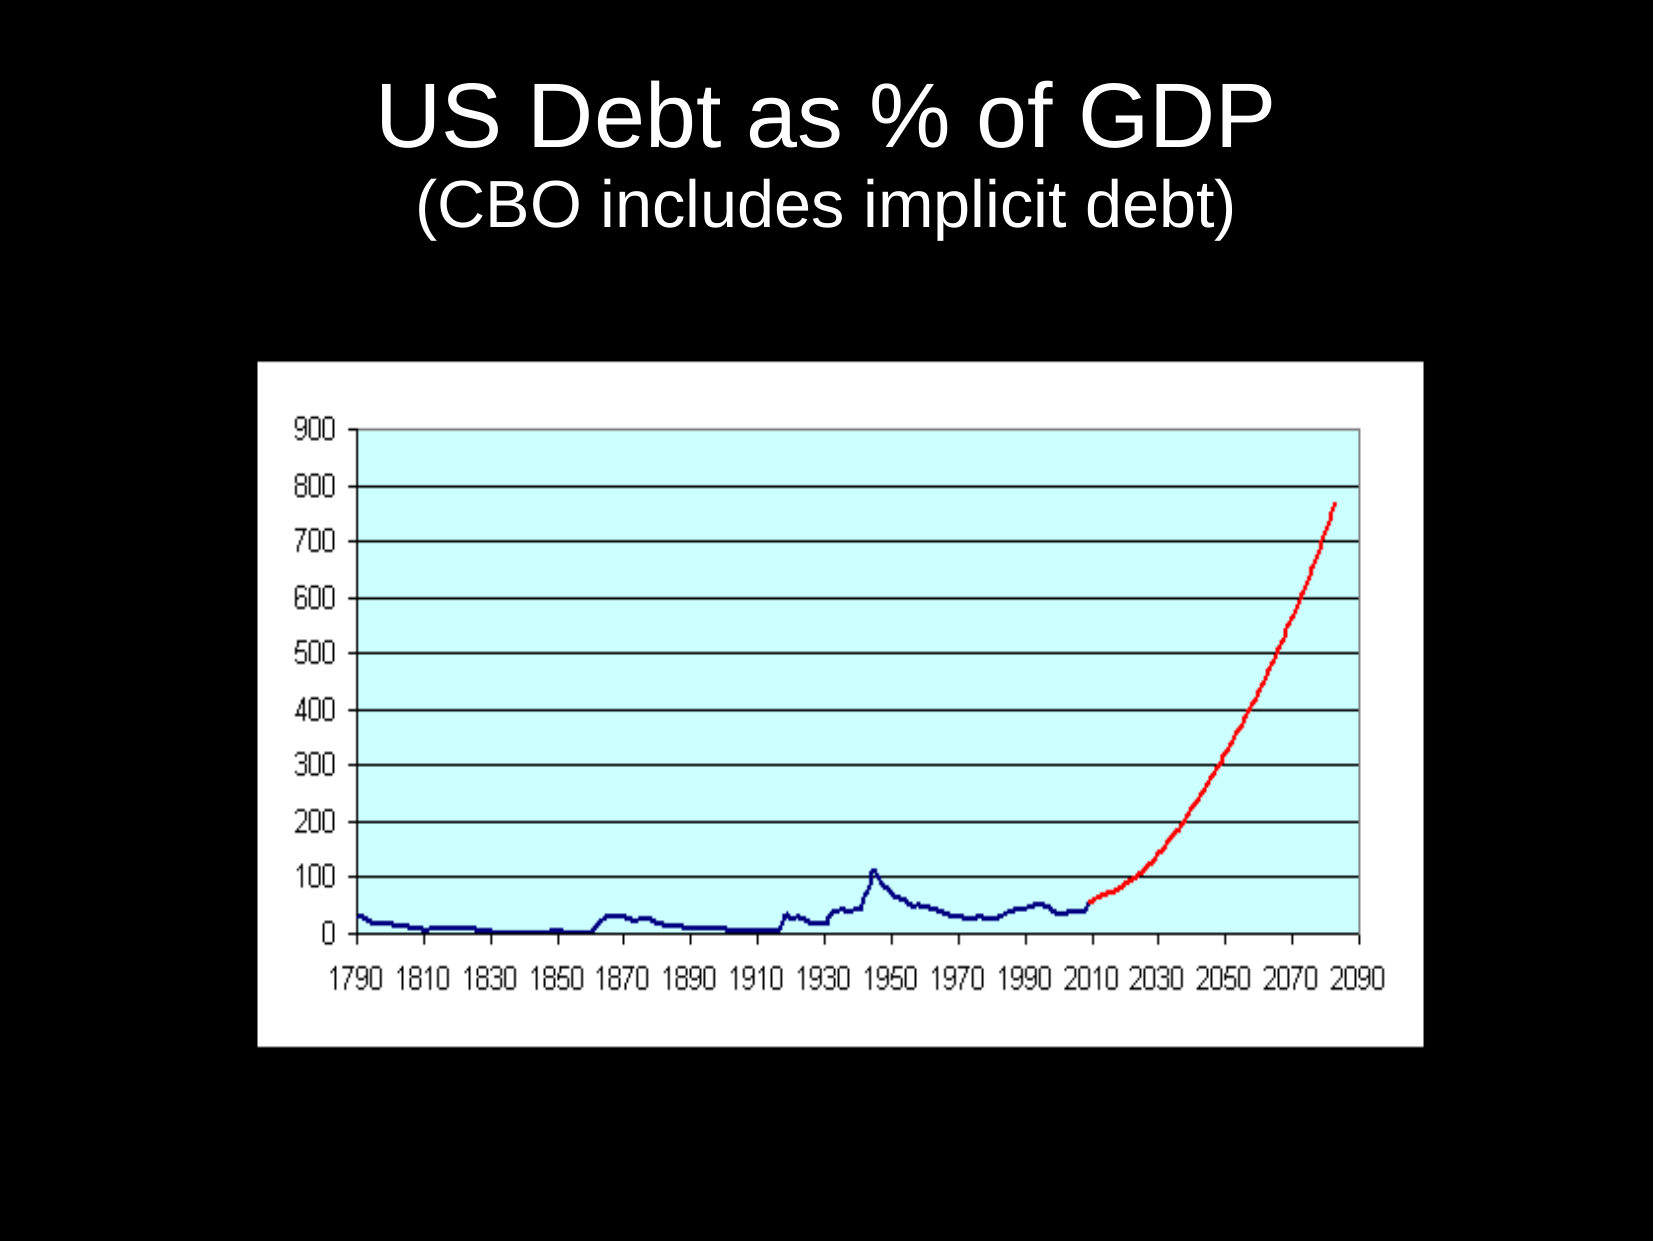

# US Debt as % of GDP (CBO includes implicit debt)